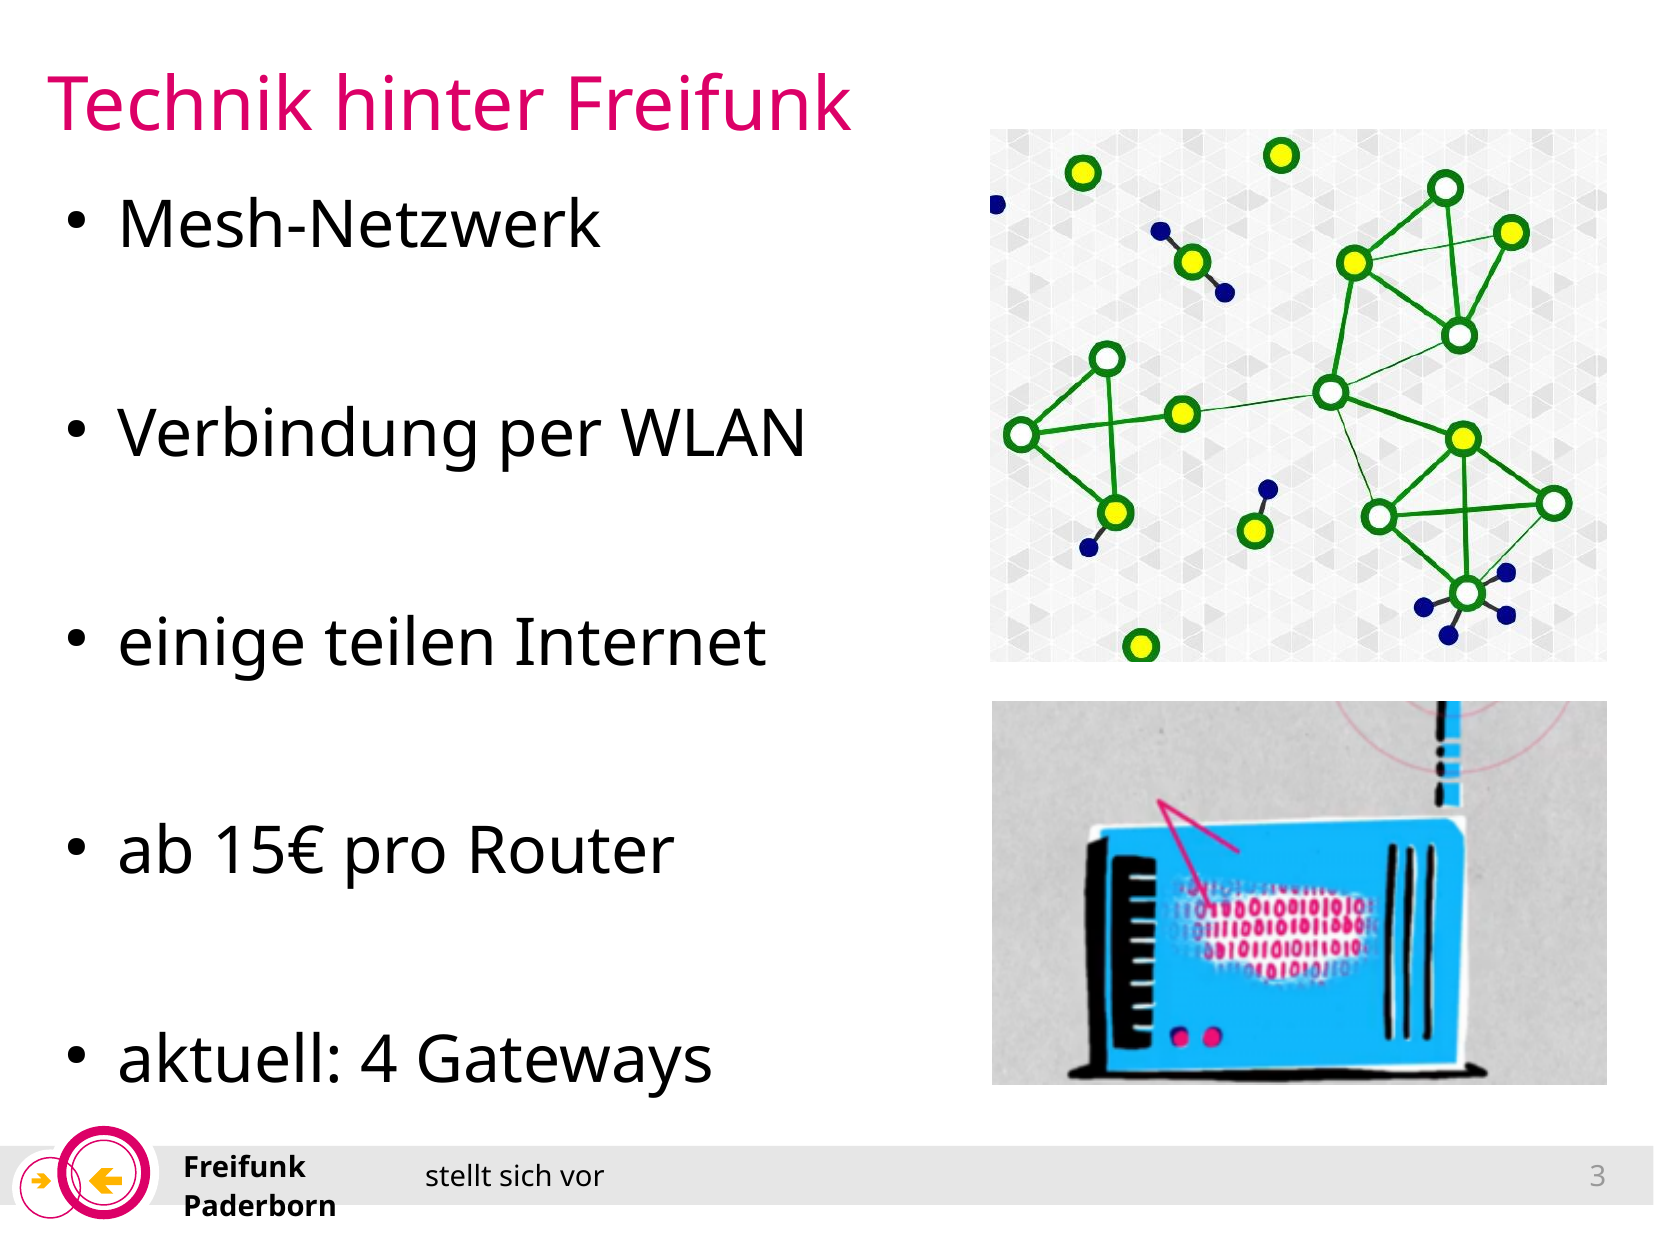

# Technik hinter Freifunk
Mesh-Netzwerk
Verbindung per WLAN
einige teilen Internet
ab 15€ pro Router
aktuell: 4 Gateways
stellt sich vor
3